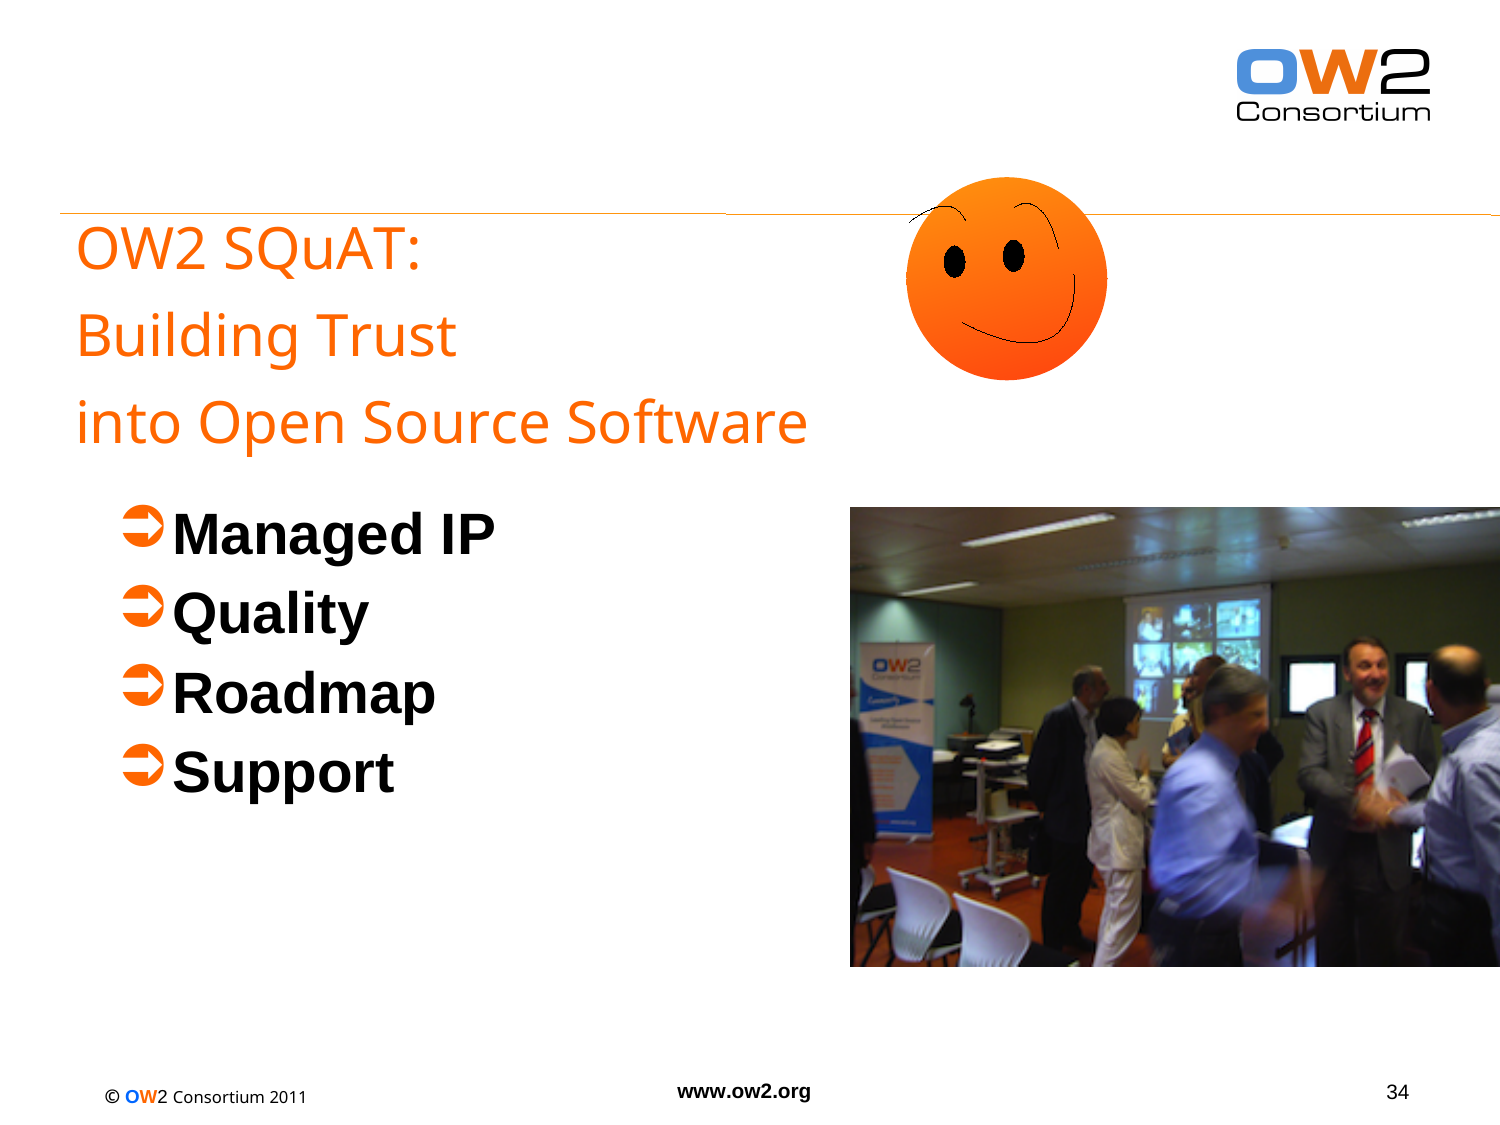

# OW2 SQuAT: Building Trust into Open Source Software
Managed IP
Quality
Roadmap
Support
34